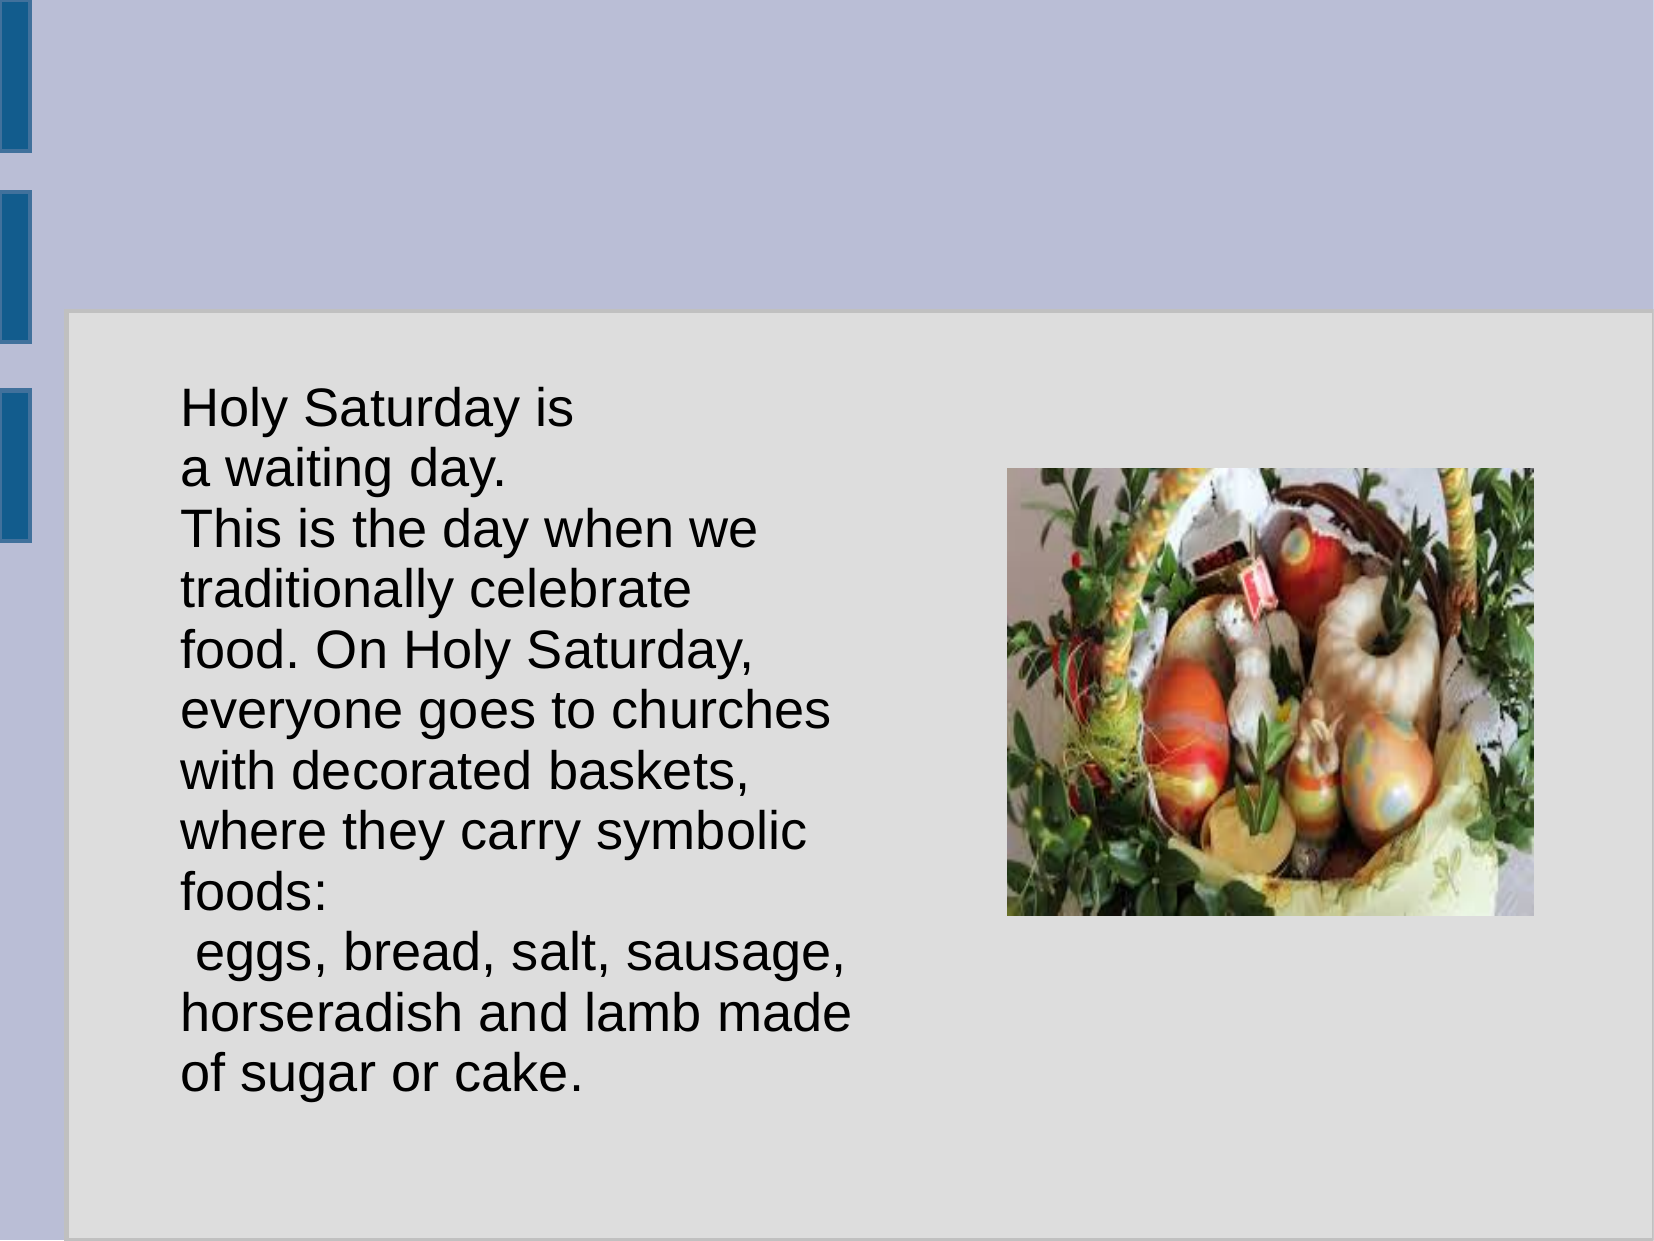

#
Holy Saturday is
a waiting day.
This is the day when we
traditionally celebrate
food. On Holy Saturday,
everyone goes to churches
with decorated baskets,
where they carry symbolic foods:
 eggs, bread, salt, sausage,
horseradish and lamb made
of sugar or cake.